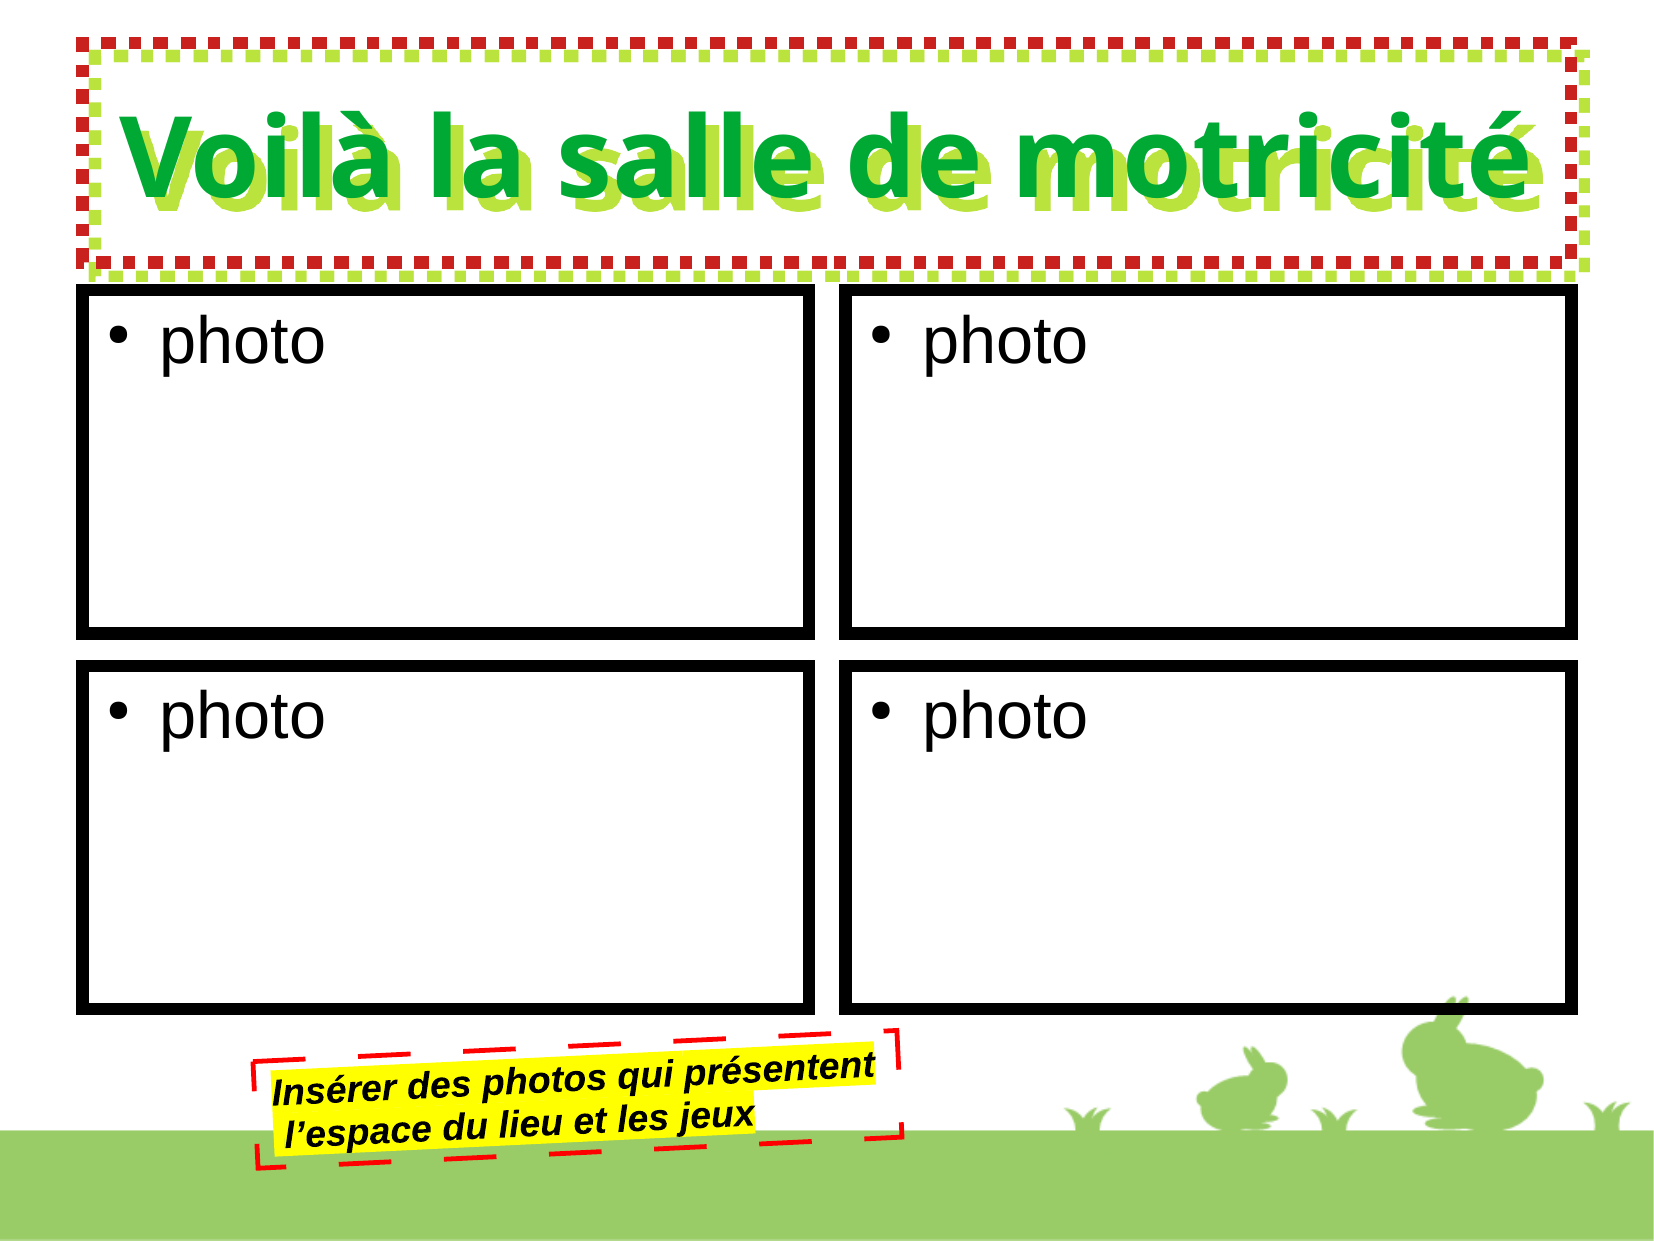

# Voilà la salle de motricité
photo
photo
photo
photo